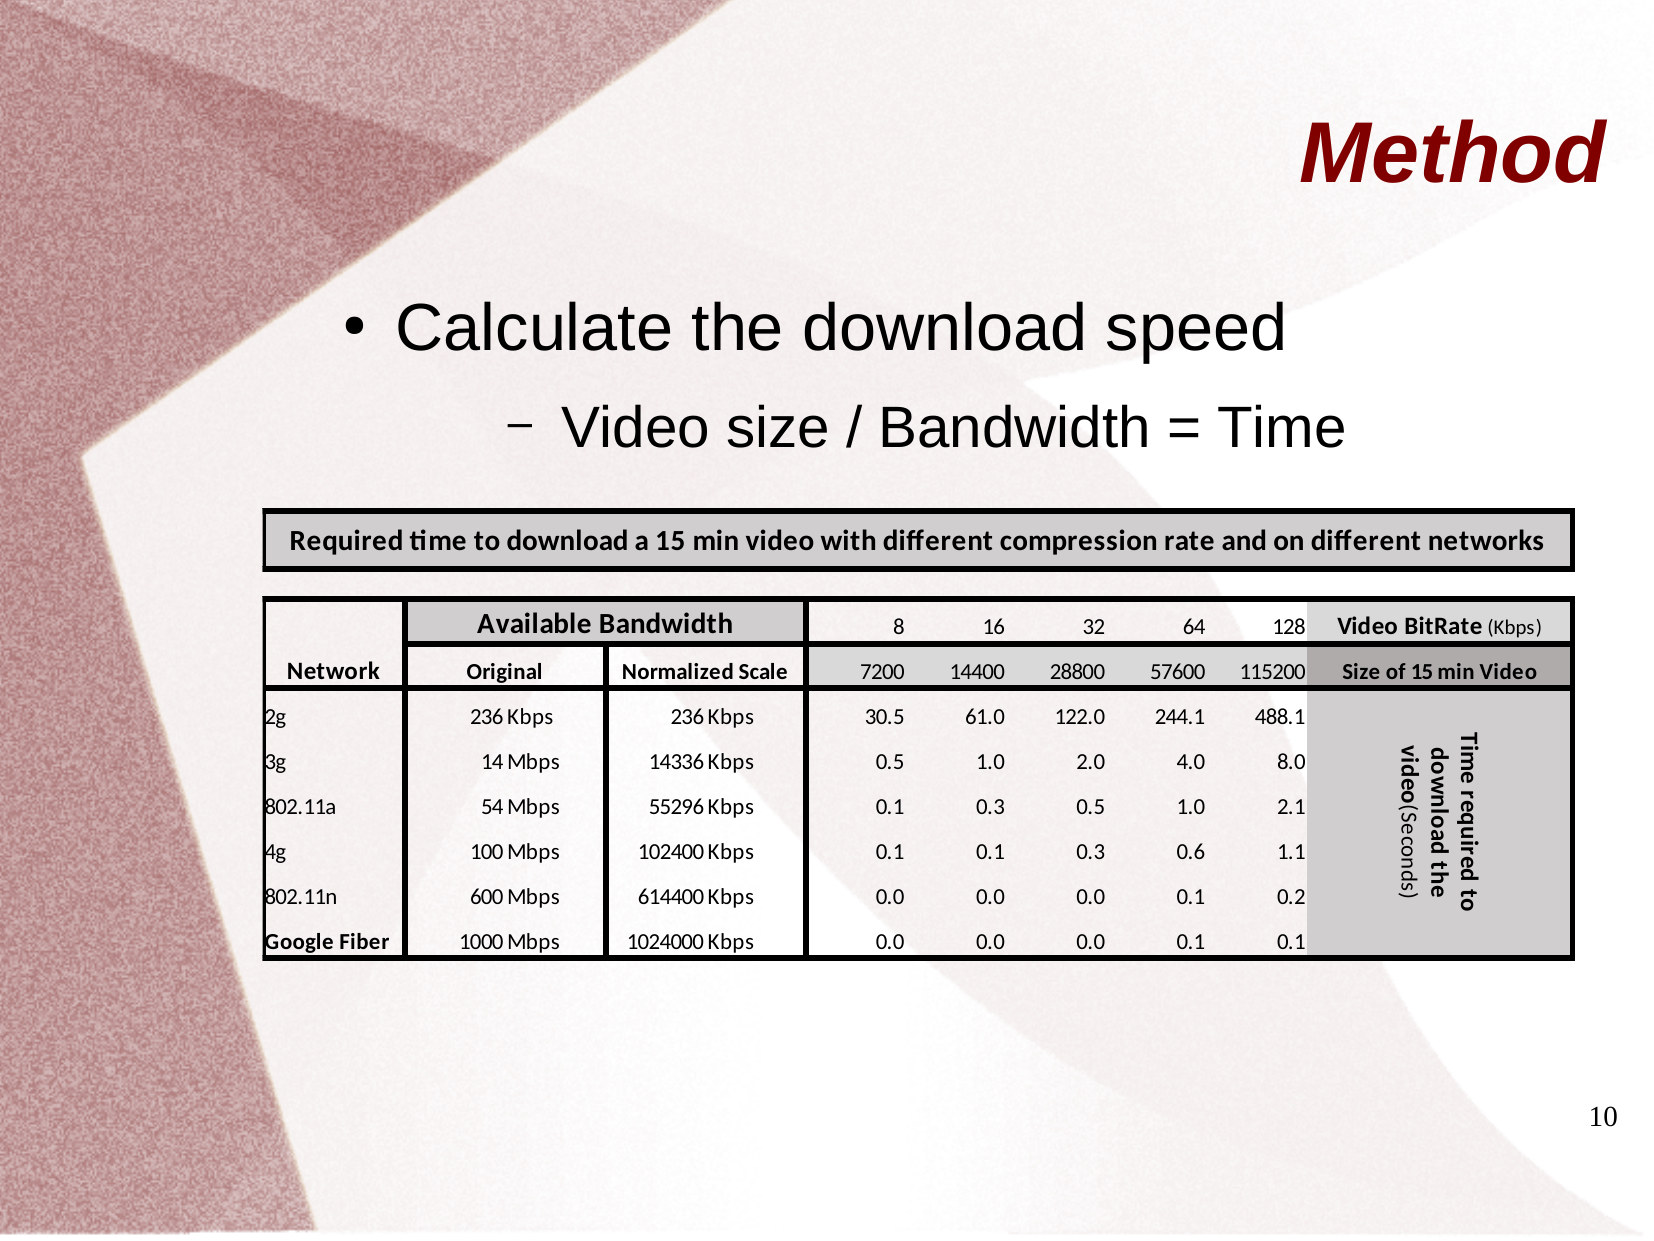

# Method
Calculate the download speed
Video size / Bandwidth = Time
10